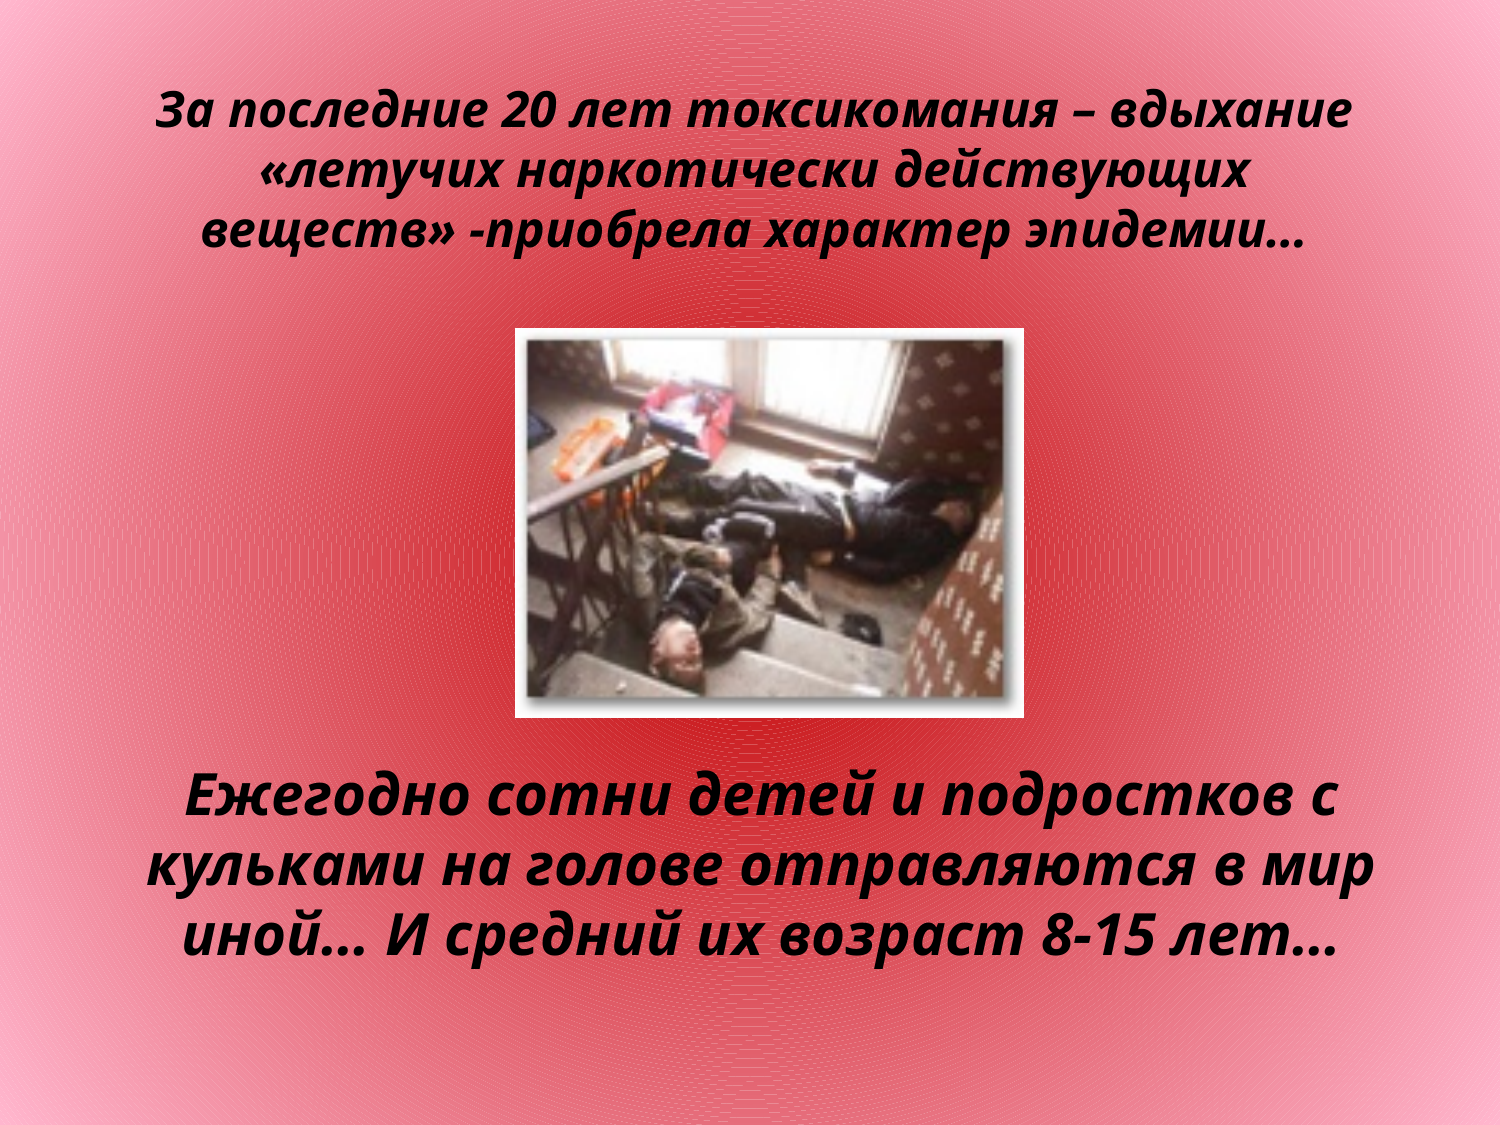

# За последние 20 лет токсикомания – вдыхание «летучих наркотически действующих веществ» -приобрела характер эпидемии…
Ежегодно сотни детей и подростков с кульками на голове отправляются в мир иной… И средний их возраст 8-15 лет…